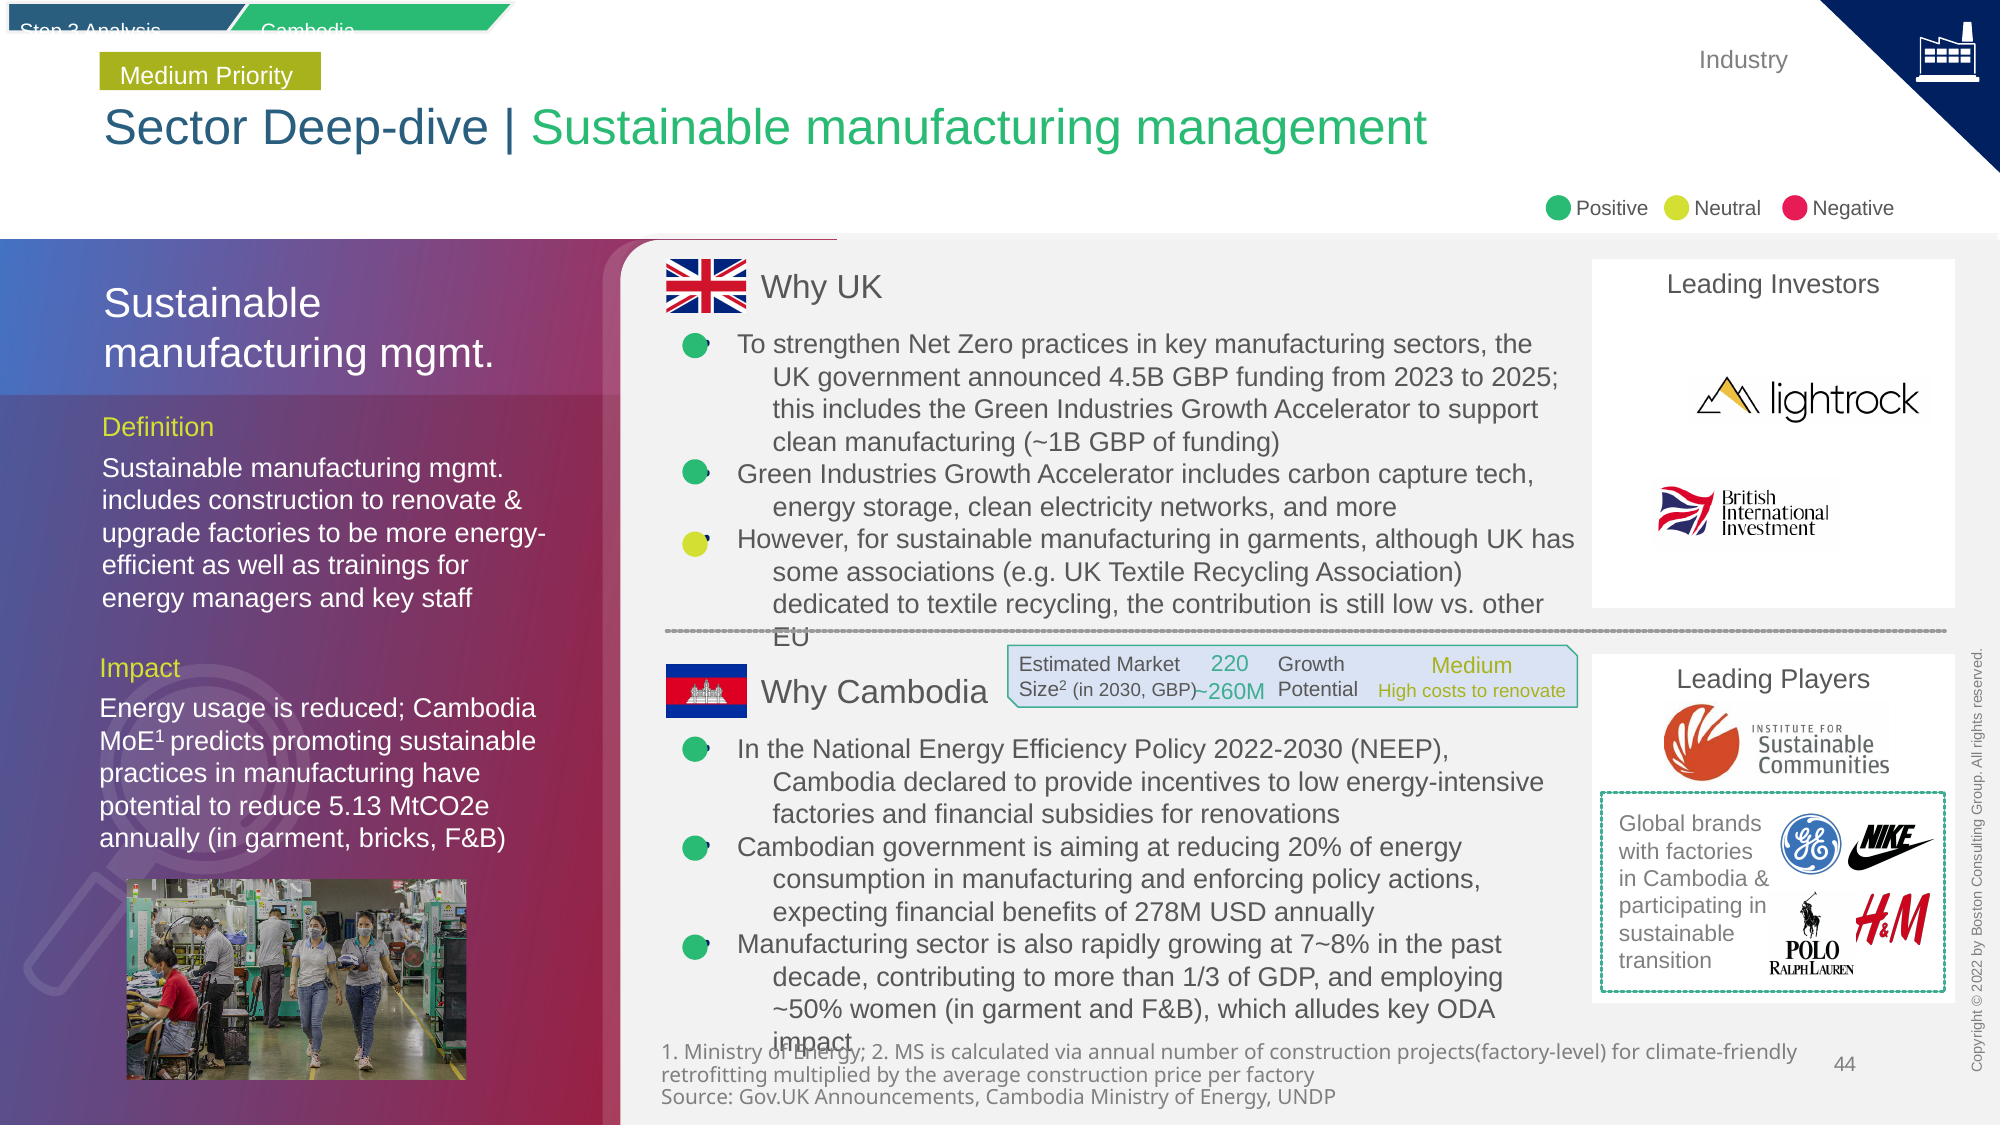

Step 3 Analysis
Cambodia
Industry
Medium Priority
# Sector Deep-dive | Sustainable manufacturing management
Positive
Neutral
Negative
Copyright © 2022 by Boston Consulting Group. All rights reserved.
1
Leading Investors
Why UK
Sustainable manufacturing mgmt.
To strengthen Net Zero practices in key manufacturing sectors, the UK government announced 4.5B GBP funding from 2023 to 2025; this includes the Green Industries Growth Accelerator to support clean manufacturing (~1B GBP of funding)
Green Industries Growth Accelerator includes carbon capture tech, energy storage, clean electricity networks, and more
However, for sustainable manufacturing in garments, although UK has some associations (e.g. UK Textile Recycling Association) dedicated to textile recycling, the contribution is still low vs. other EU
Definition
Sustainable manufacturing mgmt. includes construction to renovate & upgrade factories to be more energy-efficient as well as trainings for energy managers and key staff
220
~260M
Estimated Market Size2 (in 2030, GBP)
Growth Potential
Medium
High costs to renovate
Impact
Leading Players
Why Cambodia
Energy usage is reduced; Cambodia MoE1 predicts promoting sustainable practices in manufacturing have potential to reduce 5.13 MtCO2e annually (in garment, bricks, F&B)
In the National Energy Efficiency Policy 2022-2030 (NEEP), Cambodia declared to provide incentives to low energy-intensive factories and financial subsidies for renovations
Cambodian government is aiming at reducing 20% of energy consumption in manufacturing and enforcing policy actions, expecting financial benefits of 278M USD annually
Manufacturing sector is also rapidly growing at 7~8% in the past decade, contributing to more than 1/3 of GDP, and employing ~50% women (in garment and F&B), which alludes key ODA impact
Global brands with factories in Cambodia & participating in sustainable transition
1. Ministry of Energy; 2. MS is calculated via annual number of construction projects(factory-level) for climate-friendly retrofitting multiplied by the average construction price per factory
Source: Gov.UK Announcements, Cambodia Ministry of Energy, UNDP